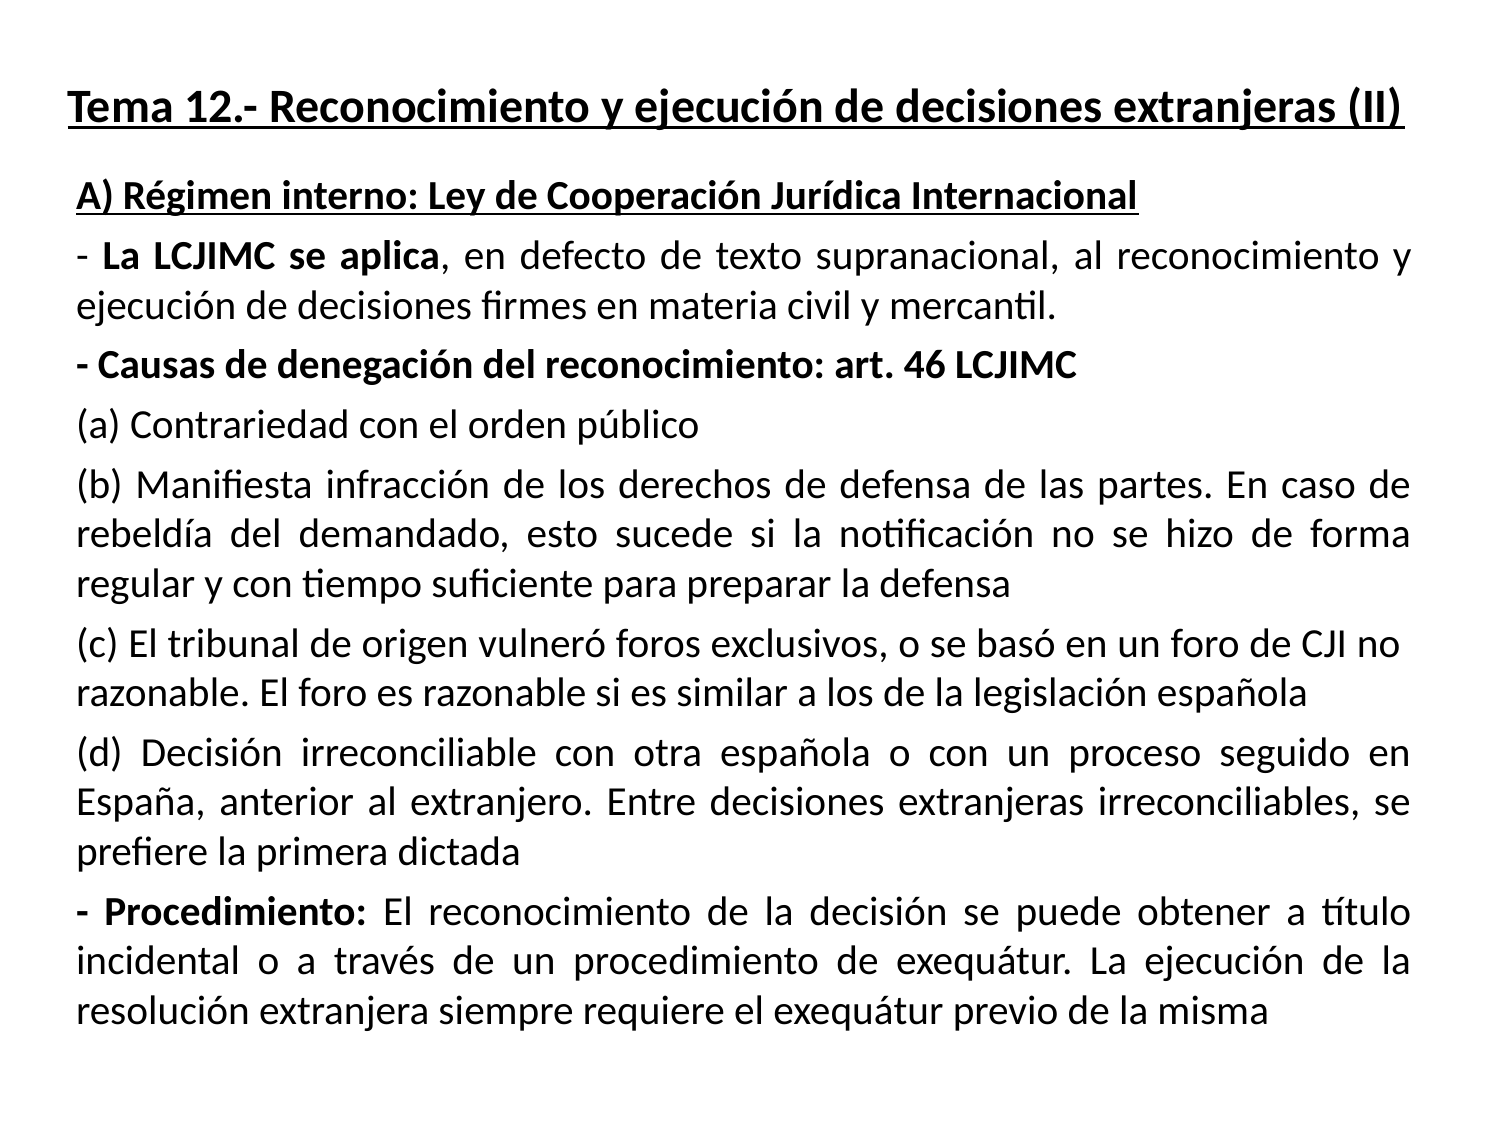

# Tema 12.- Reconocimiento y ejecución de decisiones extranjeras (II)
A) Régimen interno: Ley de Cooperación Jurídica Internacional
- La LCJIMC se aplica, en defecto de texto supranacional, al reconocimiento y ejecución de decisiones firmes en materia civil y mercantil.
- Causas de denegación del reconocimiento: art. 46 LCJIMC
(a) Contrariedad con el orden público
(b) Manifiesta infracción de los derechos de defensa de las partes. En caso de rebeldía del demandado, esto sucede si la notificación no se hizo de forma regular y con tiempo suficiente para preparar la defensa
(c) El tribunal de origen vulneró foros exclusivos, o se basó en un foro de CJI no razonable. El foro es razonable si es similar a los de la legislación española
(d) Decisión irreconciliable con otra española o con un proceso seguido en España, anterior al extranjero. Entre decisiones extranjeras irreconciliables, se prefiere la primera dictada
- Procedimiento: El reconocimiento de la decisión se puede obtener a título incidental o a través de un procedimiento de exequátur. La ejecución de la resolución extranjera siempre requiere el exequátur previo de la misma